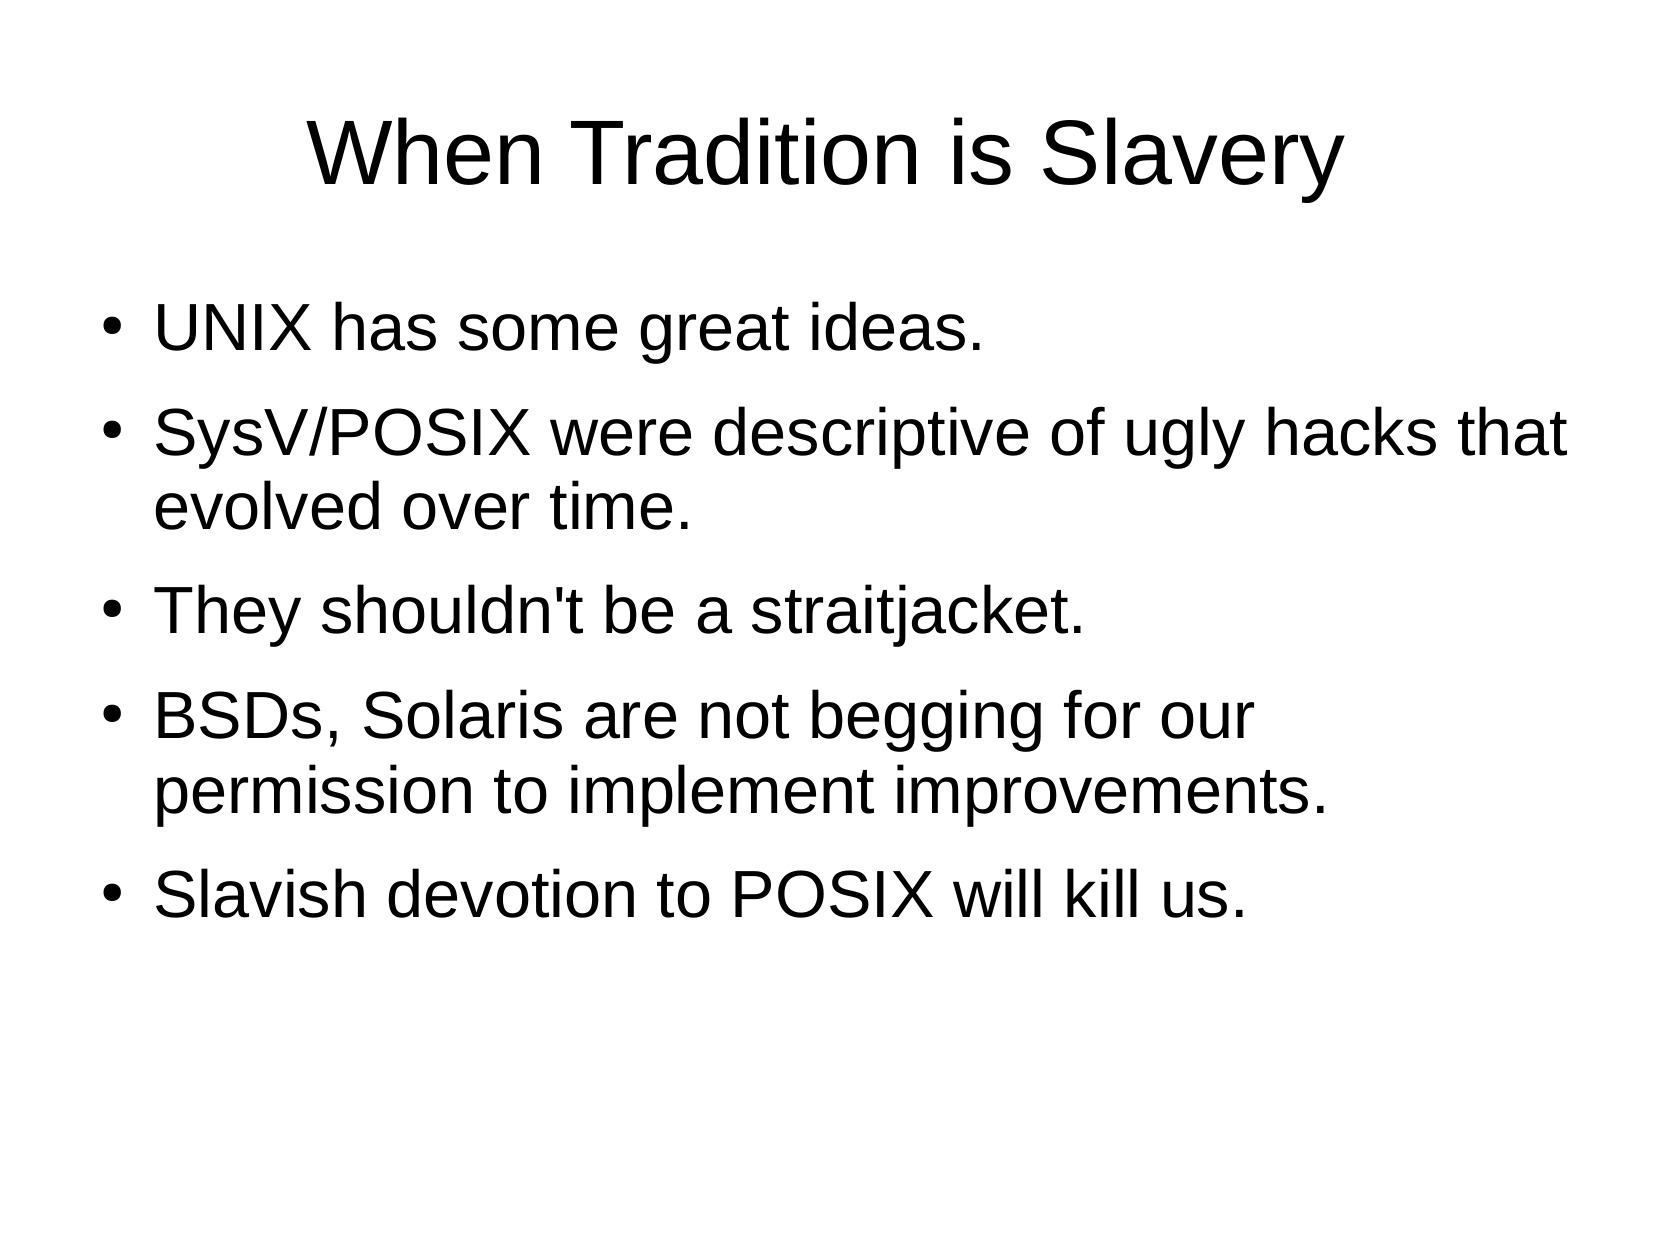

# When Tradition is Slavery
UNIX has some great ideas.
SysV/POSIX were descriptive of ugly hacks that evolved over time.
They shouldn't be a straitjacket.
BSDs, Solaris are not begging for our permission to implement improvements.
Slavish devotion to POSIX will kill us.